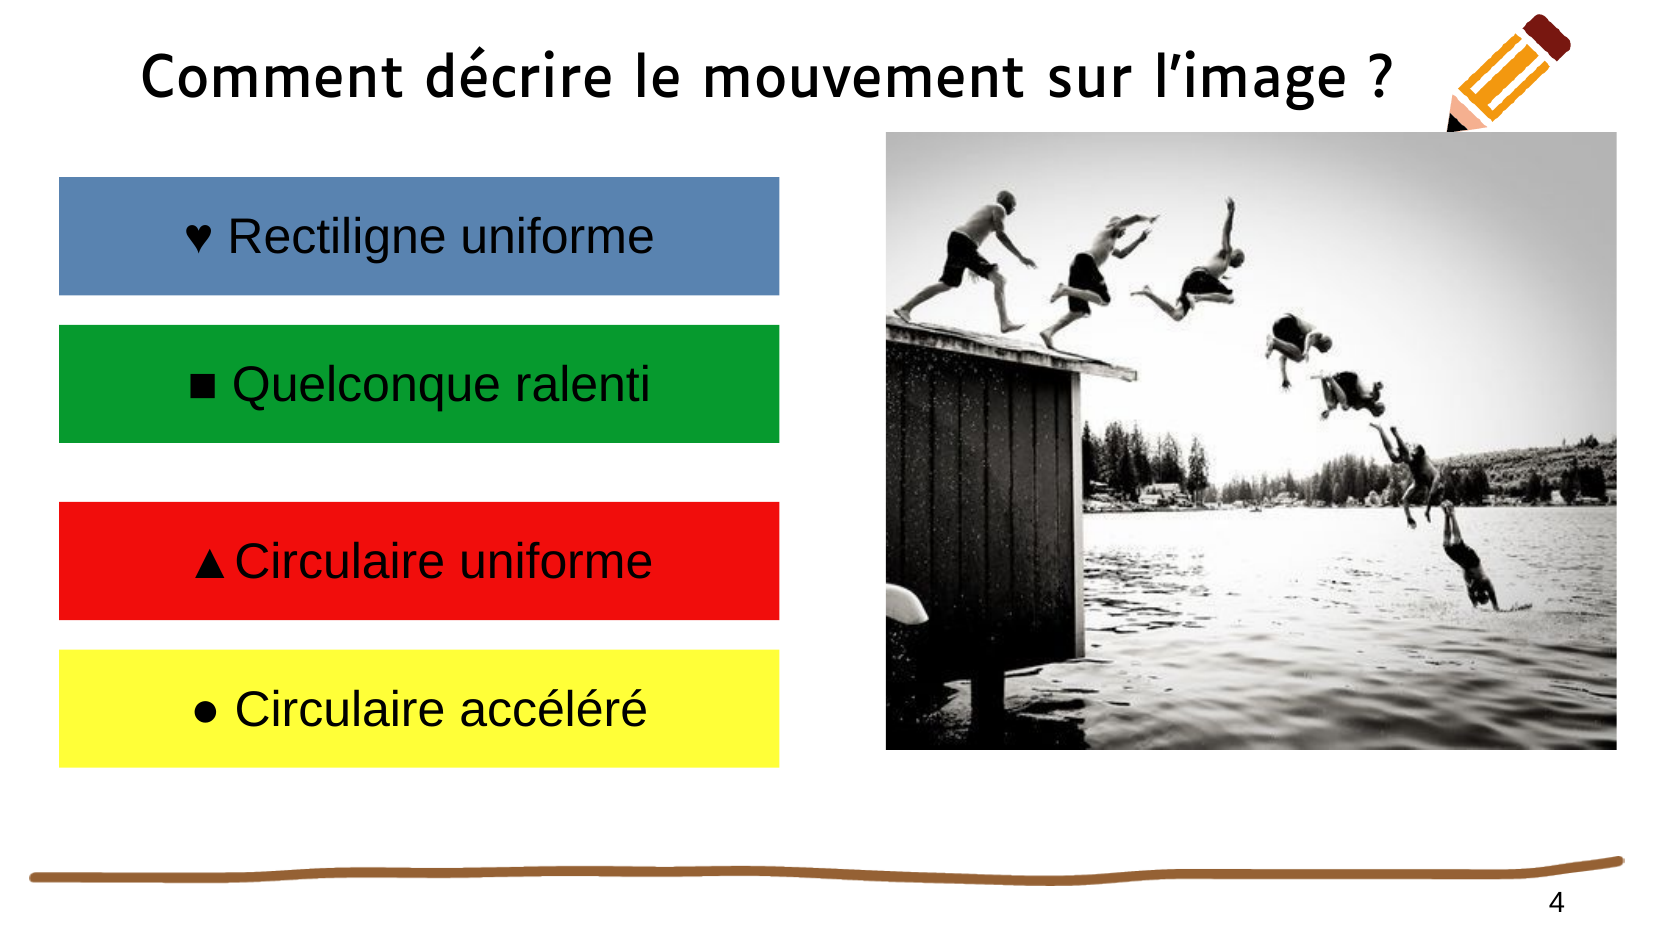

# Comment décrire le mouvement sur l’image ?
♥ Rectiligne uniforme
■ Quelconque ralenti
▲Circulaire uniforme
● Circulaire accéléré
4